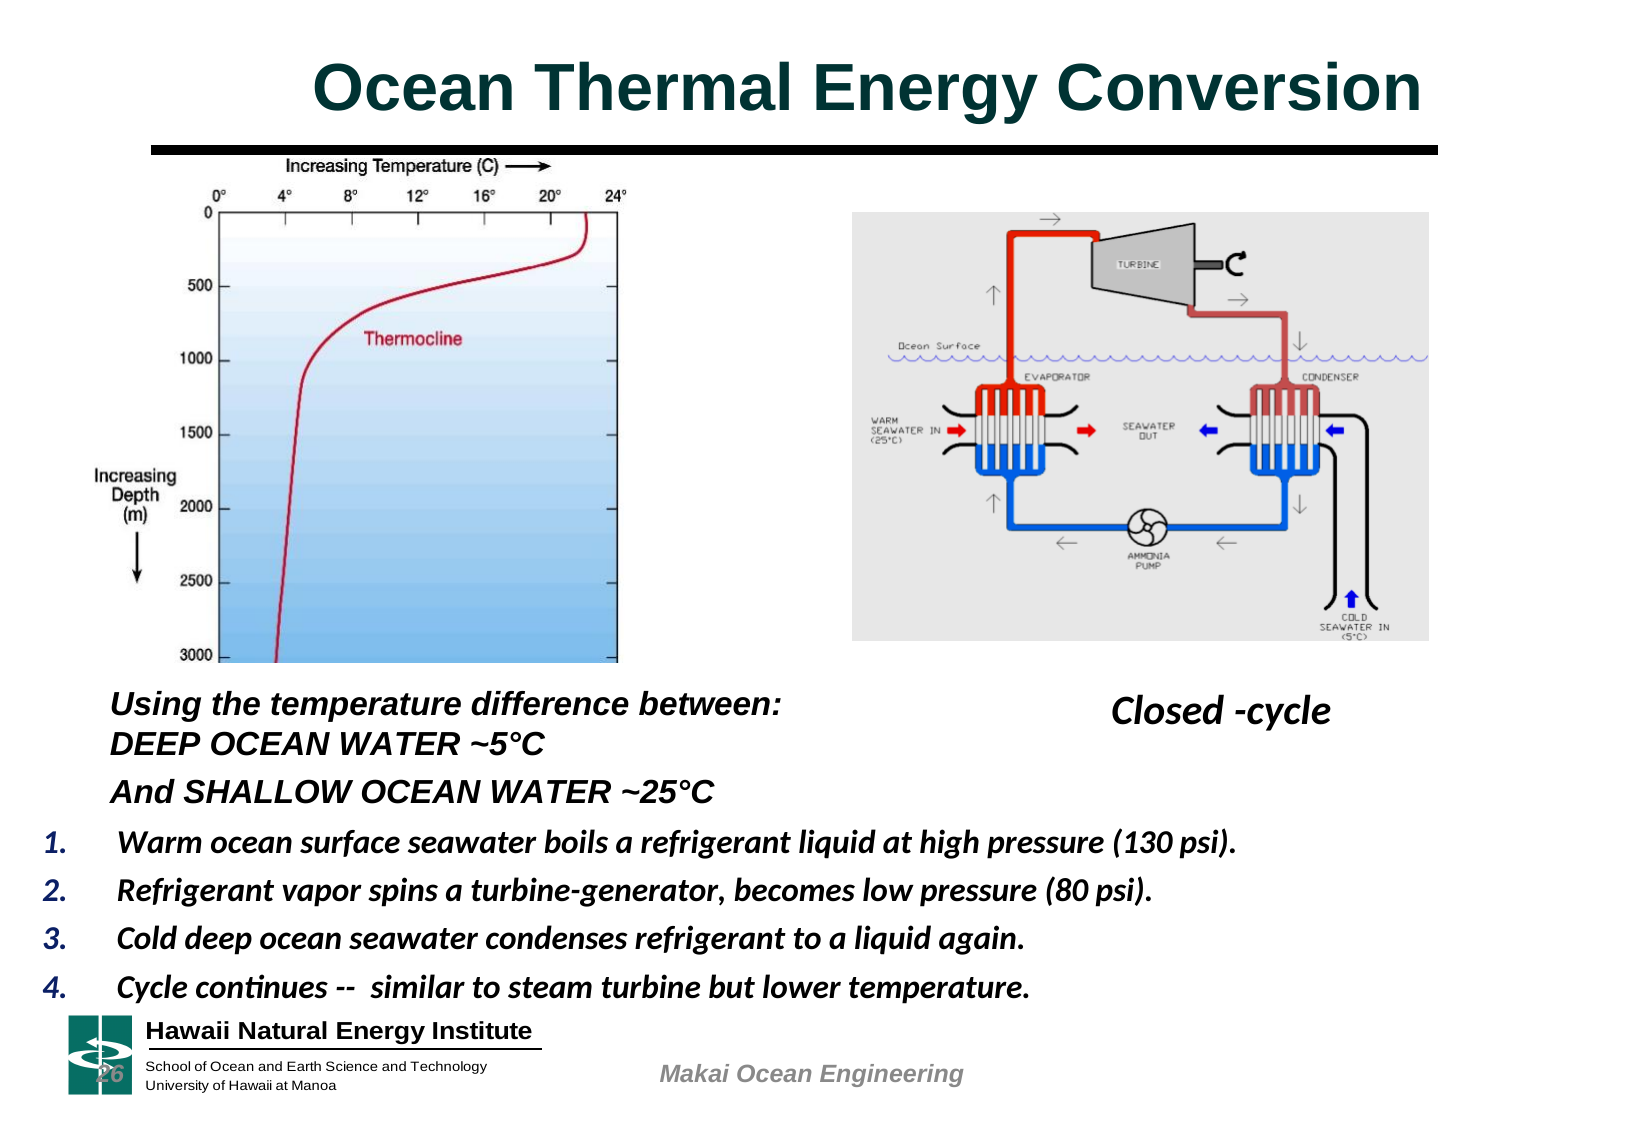

# Ocean Thermal Energy Conversion
Using the temperature difference between: DEEP OCEAN WATER ~5°C
And SHALLOW OCEAN WATER ~25°C
Closed -cycle
Warm ocean surface seawater boils a refrigerant liquid at high pressure (130 psi).
Refrigerant vapor spins a turbine-generator, becomes low pressure (80 psi).
Cold deep ocean seawater condenses refrigerant to a liquid again.
Cycle continues -- similar to steam turbine but lower temperature.
Makai Ocean Engineering